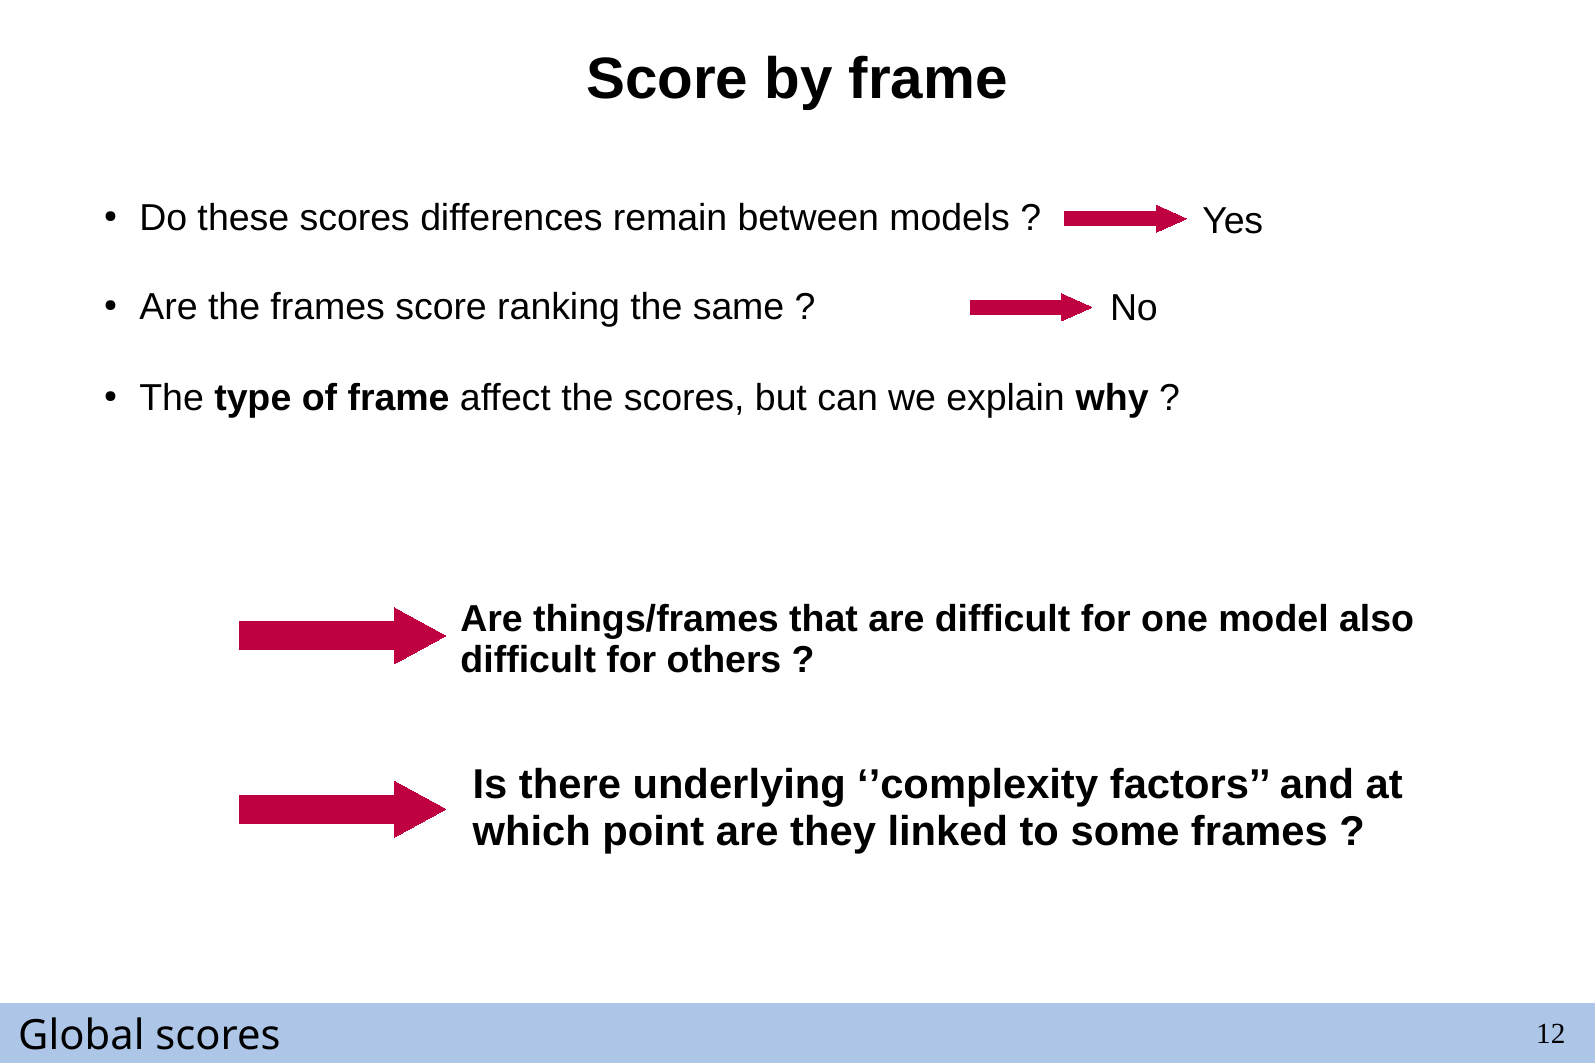

Score by frame
Do these scores differences remain between models ?
Yes
Are the frames score ranking the same ?
No
The type of frame affect the scores, but can we explain why ?
Are things/frames that are difficult for one model also difficult for others ?
Is there underlying ‘’complexity factors’’ and at which point are they linked to some frames ?
# Global scores